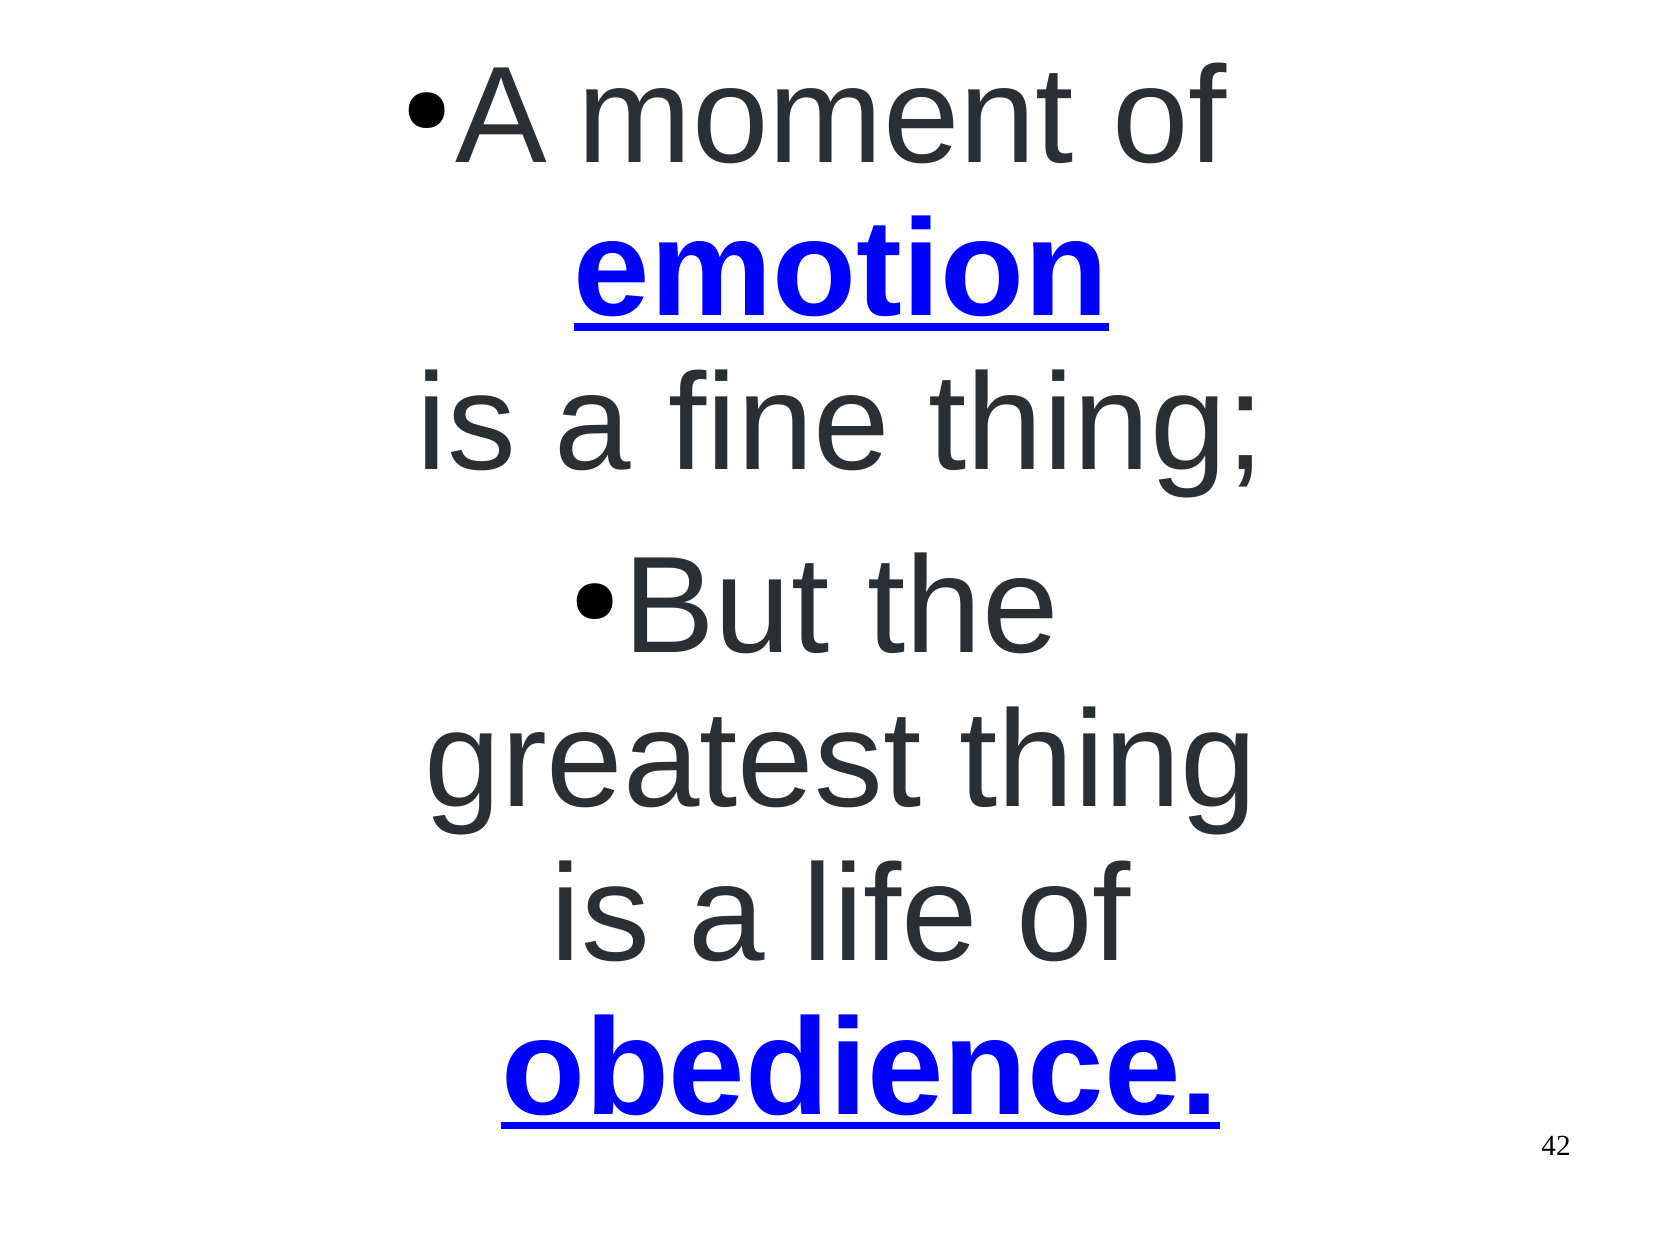

# A moment of emotion is a fine thing;
But the
greatest thing
is a life of
obedience.
42